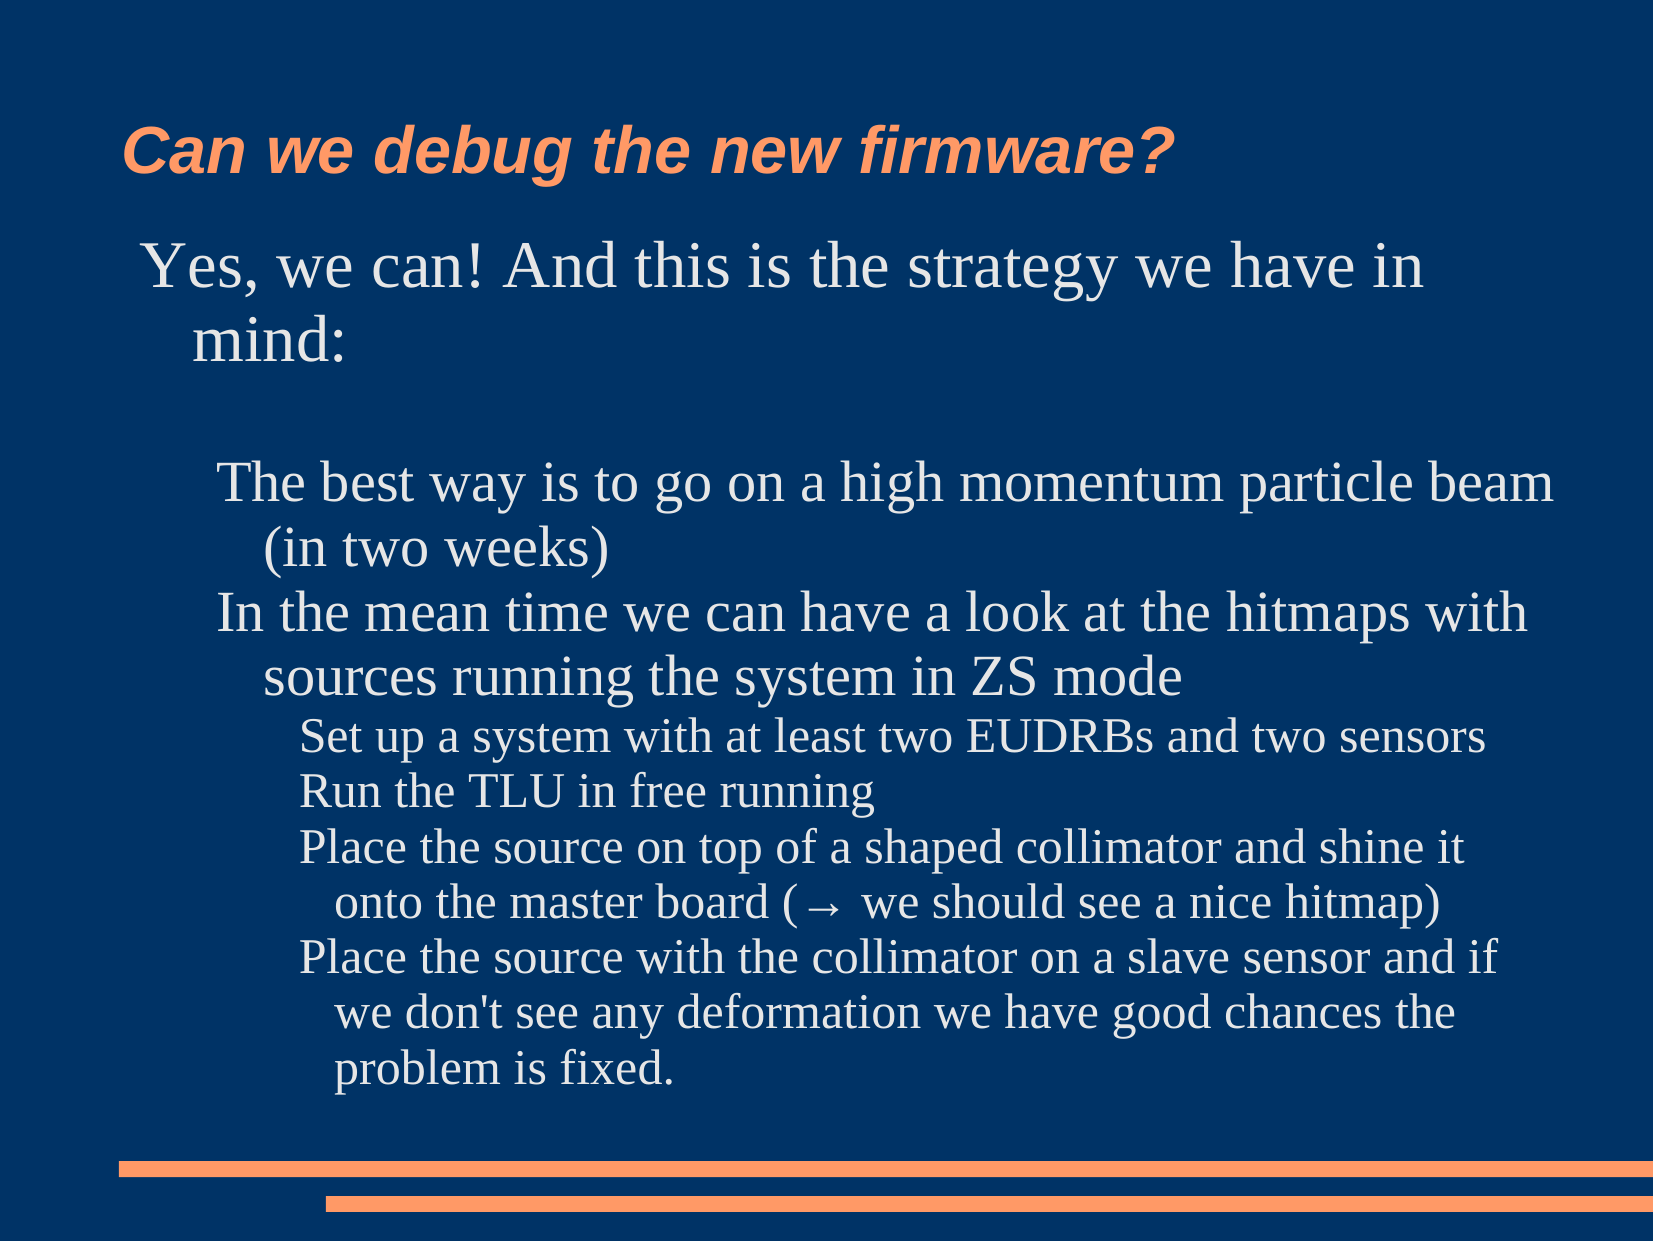

# Can we debug the new firmware?
Yes, we can! And this is the strategy we have in mind:
The best way is to go on a high momentum particle beam (in two weeks)
In the mean time we can have a look at the hitmaps with sources running the system in ZS mode
Set up a system with at least two EUDRBs and two sensors
Run the TLU in free running
Place the source on top of a shaped collimator and shine it onto the master board (→ we should see a nice hitmap)
Place the source with the collimator on a slave sensor and if we don't see any deformation we have good chances the problem is fixed.